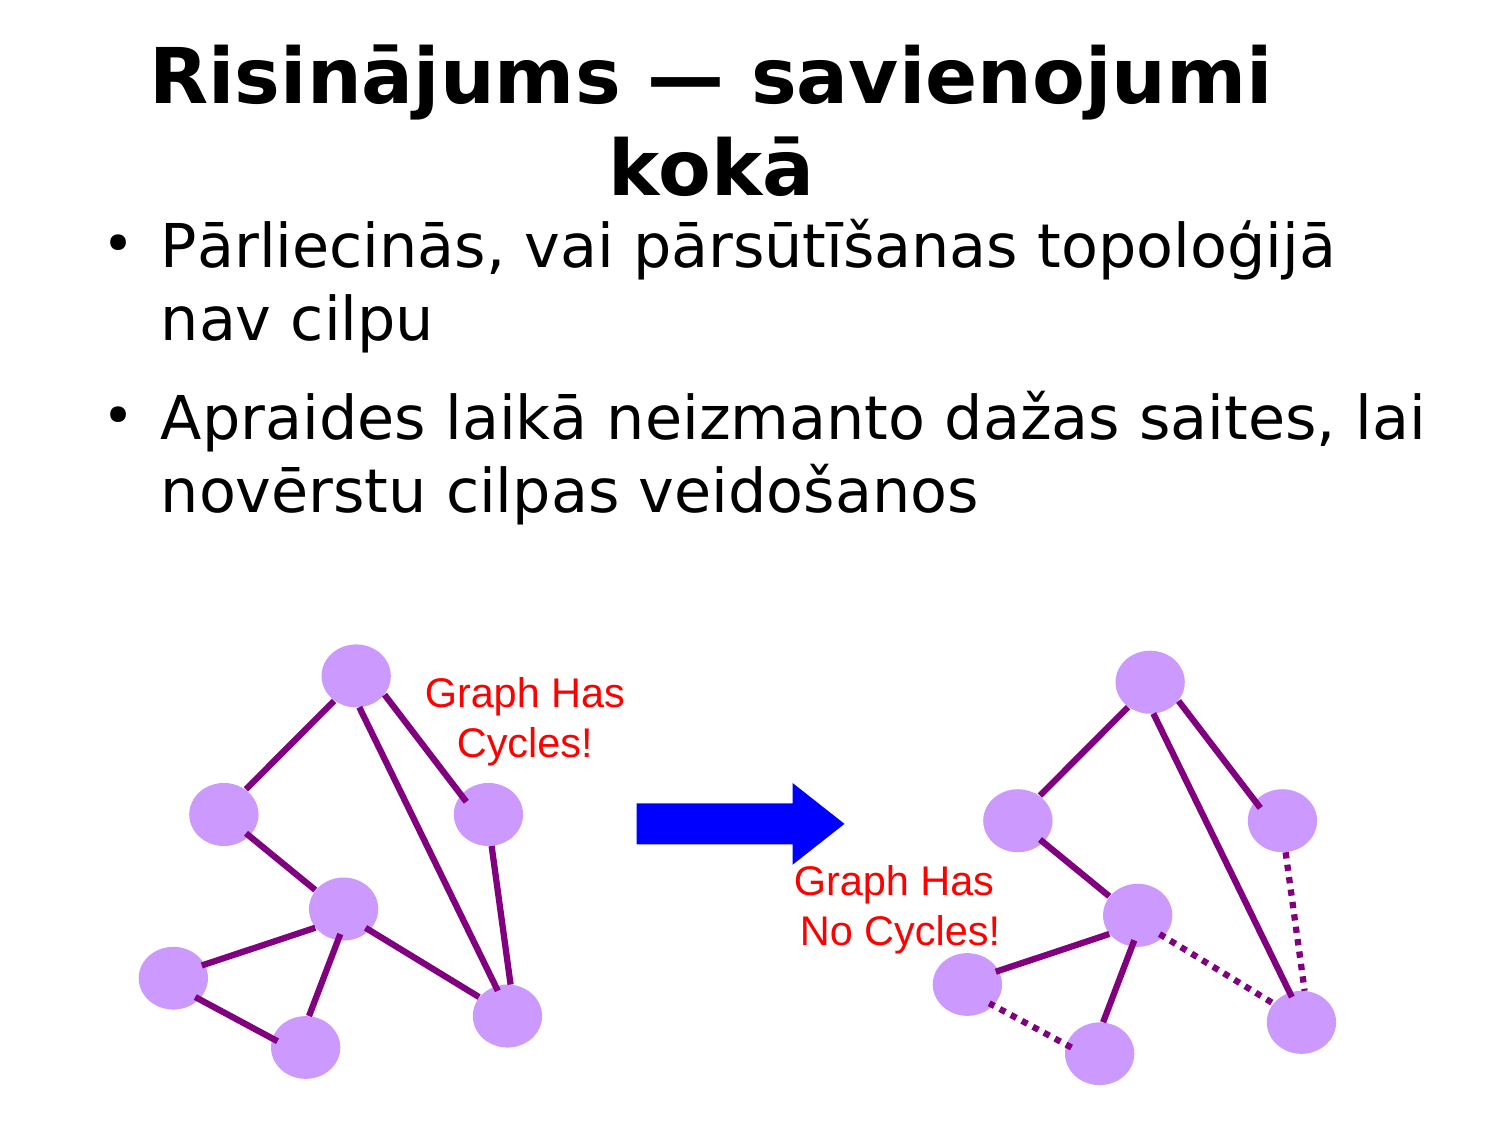

# Risinājums — savienojumi kokā
Pārliecinās, vai pārsūtīšanas topoloģijā nav cilpu
Apraides laikā neizmanto dažas saites, lai novērstu cilpas veidošanos
Graph Has Cycles!
Graph Has
No Cycles!